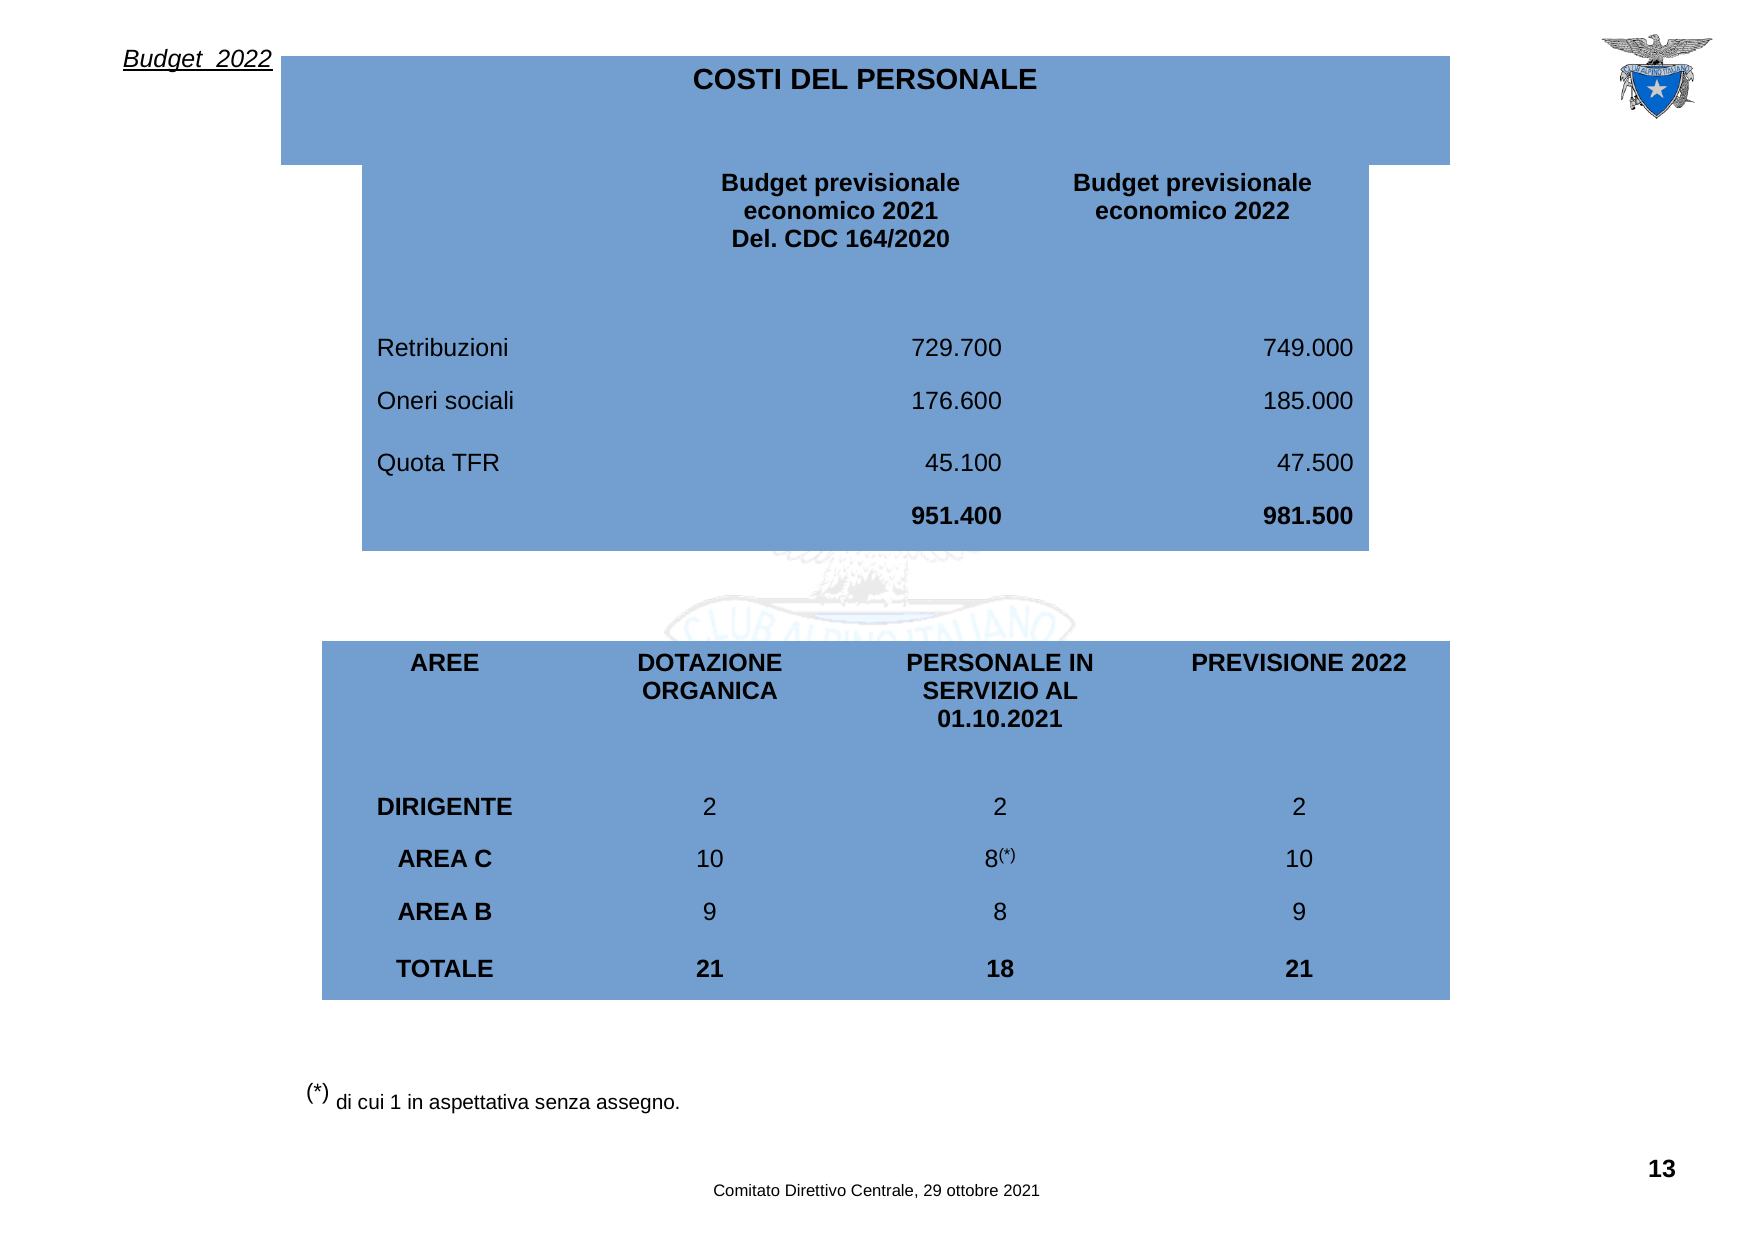

Budget 2022
| COSTI DEL PERSONALE |
| --- |
| |
| | Budget previsionale economico 2021 Del. CDC 164/2020 | Budget previsionale economico 2022 |
| --- | --- | --- |
| Retribuzioni | 729.700 | 749.000 |
| Oneri sociali | 176.600 | 185.000 |
| Quota TFR | 45.100 | 47.500 |
| | 951.400 | 981.500 |
| AREE | DOTAZIONE ORGANICA | PERSONALE IN SERVIZIO AL 01.10.2021 | PREVISIONE 2022 |
| --- | --- | --- | --- |
| DIRIGENTE | 2 | 2 | 2 |
| AREA C | 10 | 8(\*) | 10 |
| AREA B | 9 | 8 | 9 |
| TOTALE | 21 | 18 | 21 |
(*) di cui 1 in aspettativa senza assegno.
13
Comitato Direttivo Centrale, 29 ottobre 2021